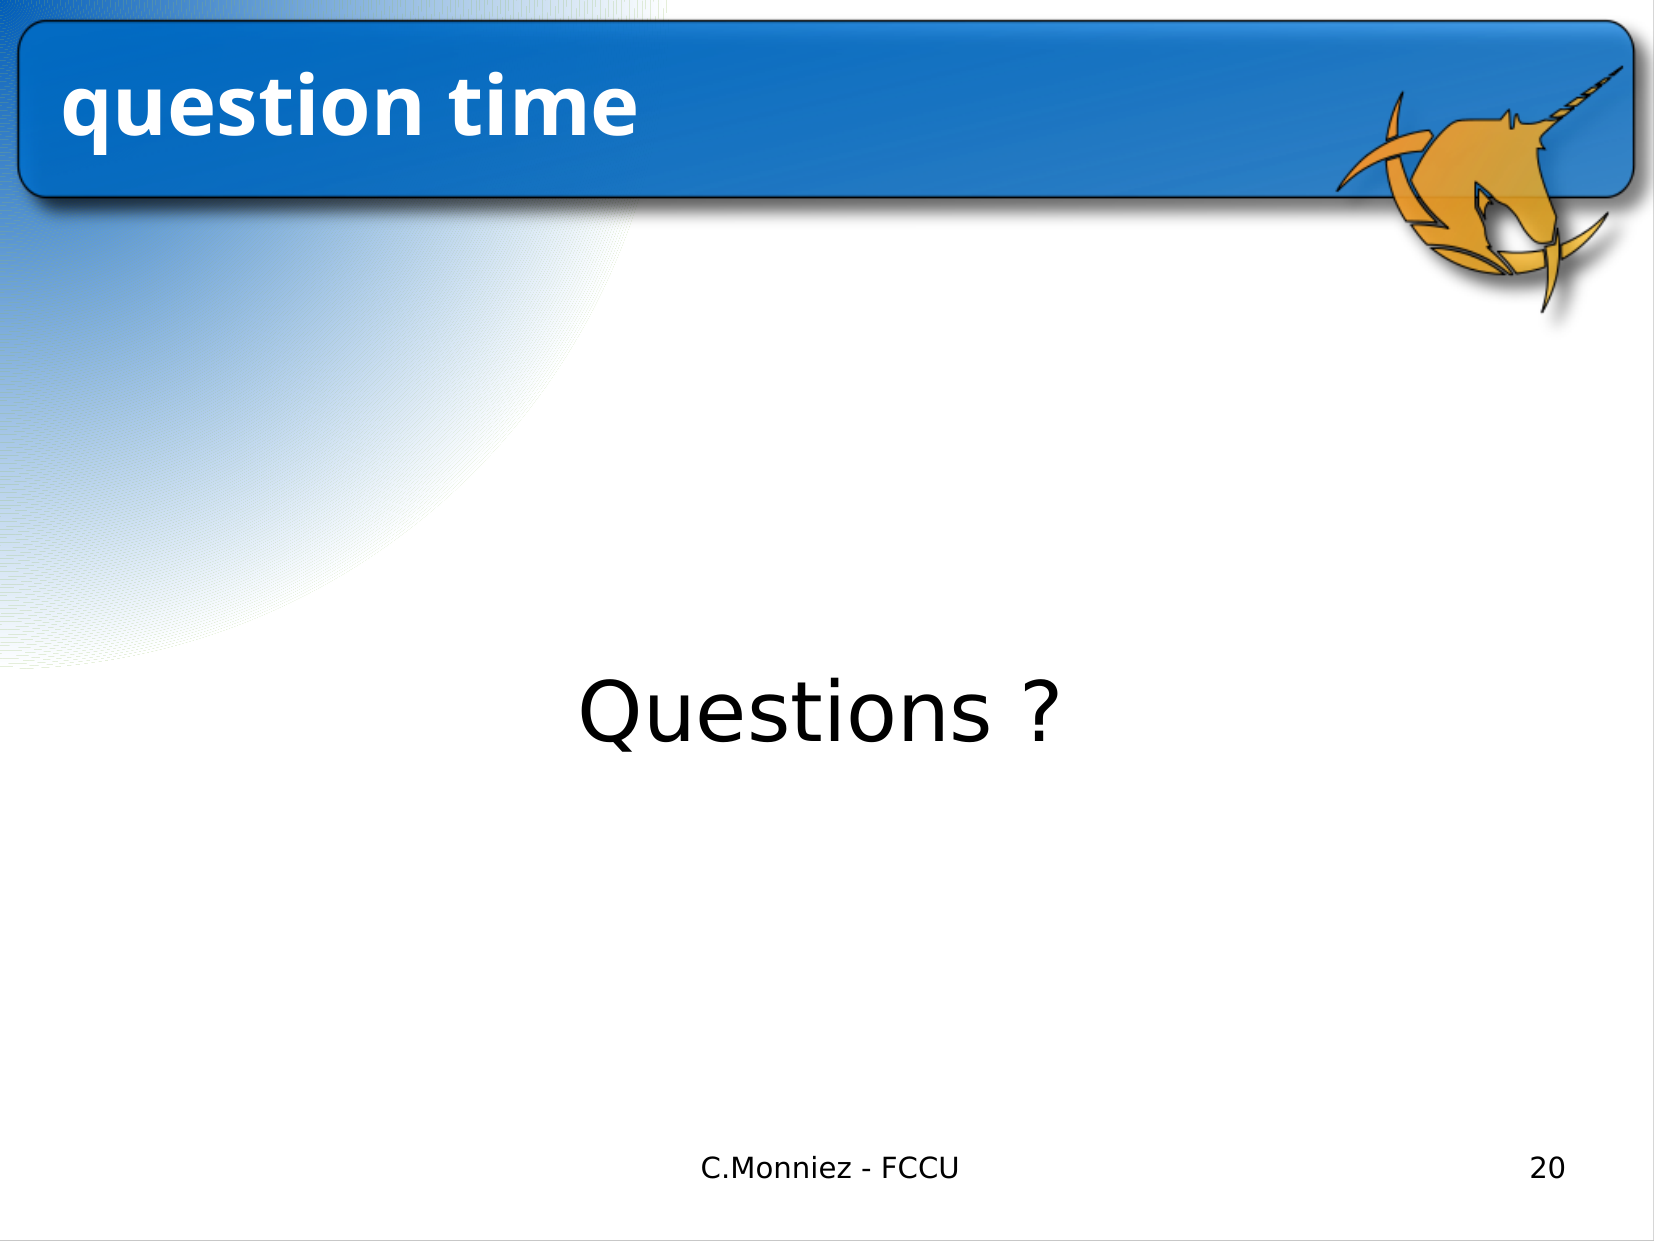

# question time
Questions ?
C.Monniez - FCCU
20